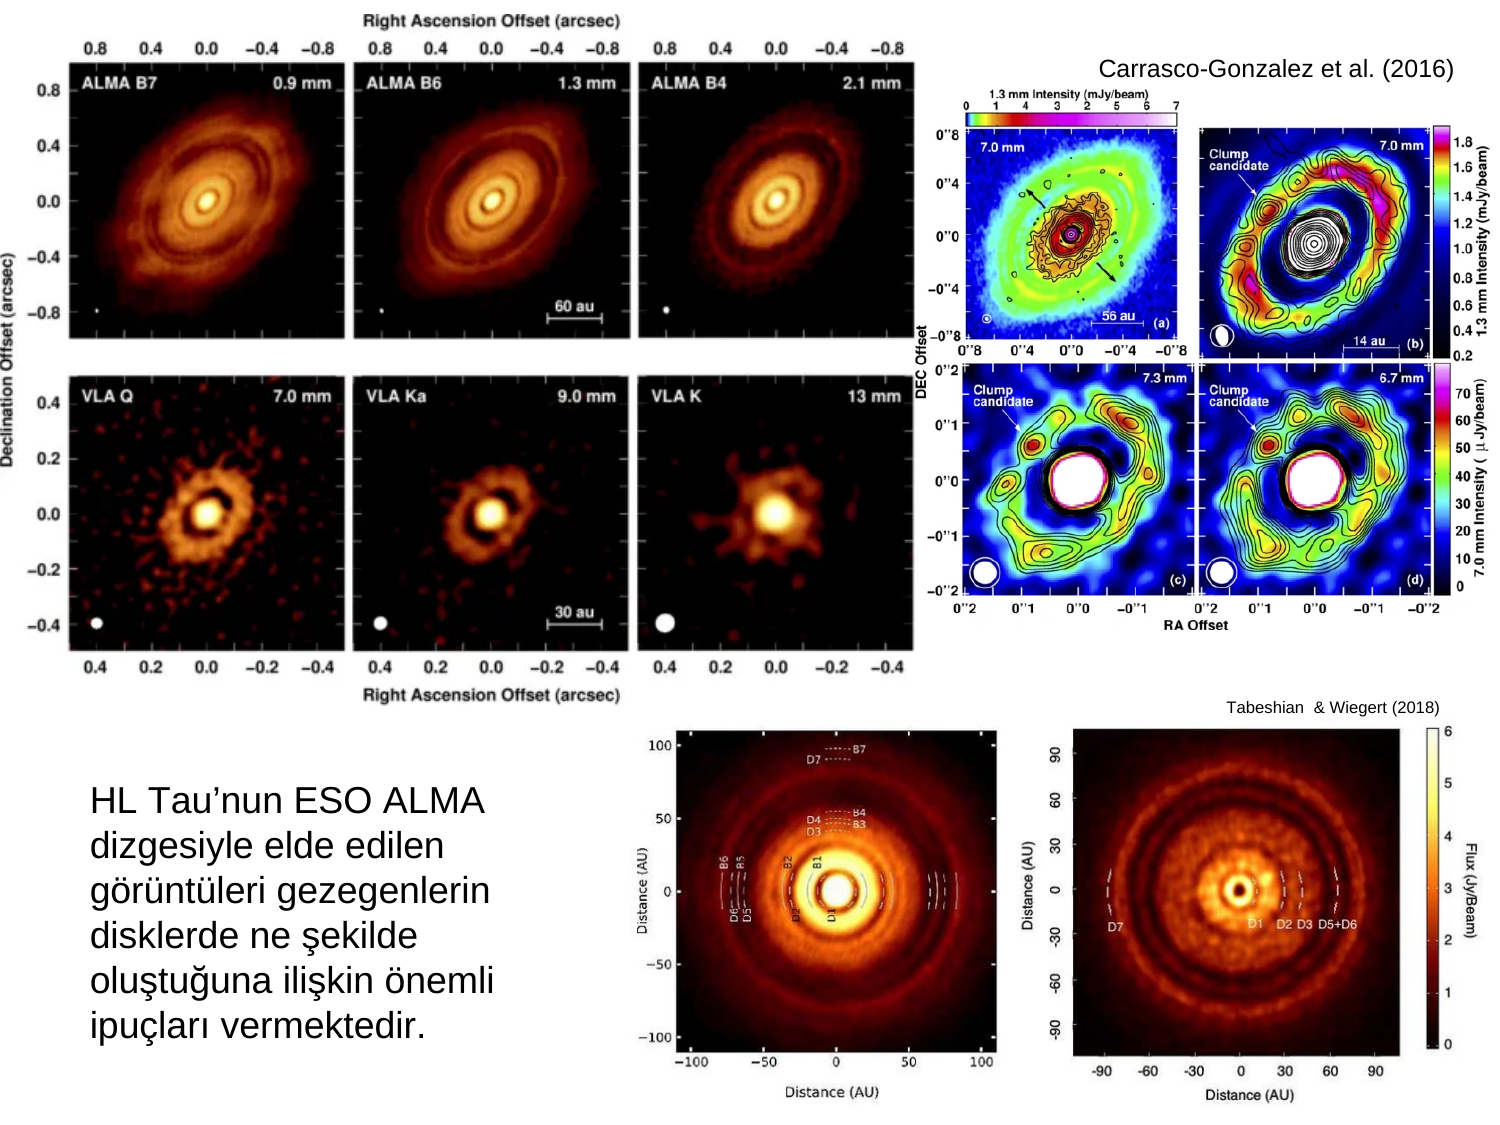

Carrasco-Gonzalez et al. (2016)
Tabeshian & Wiegert (2018)
HL Tau’nun ESO ALMA dizgesiyle elde edilen görüntüleri gezegenlerin disklerde ne şekilde oluştuğuna ilişkin önemli ipuçları vermektedir.